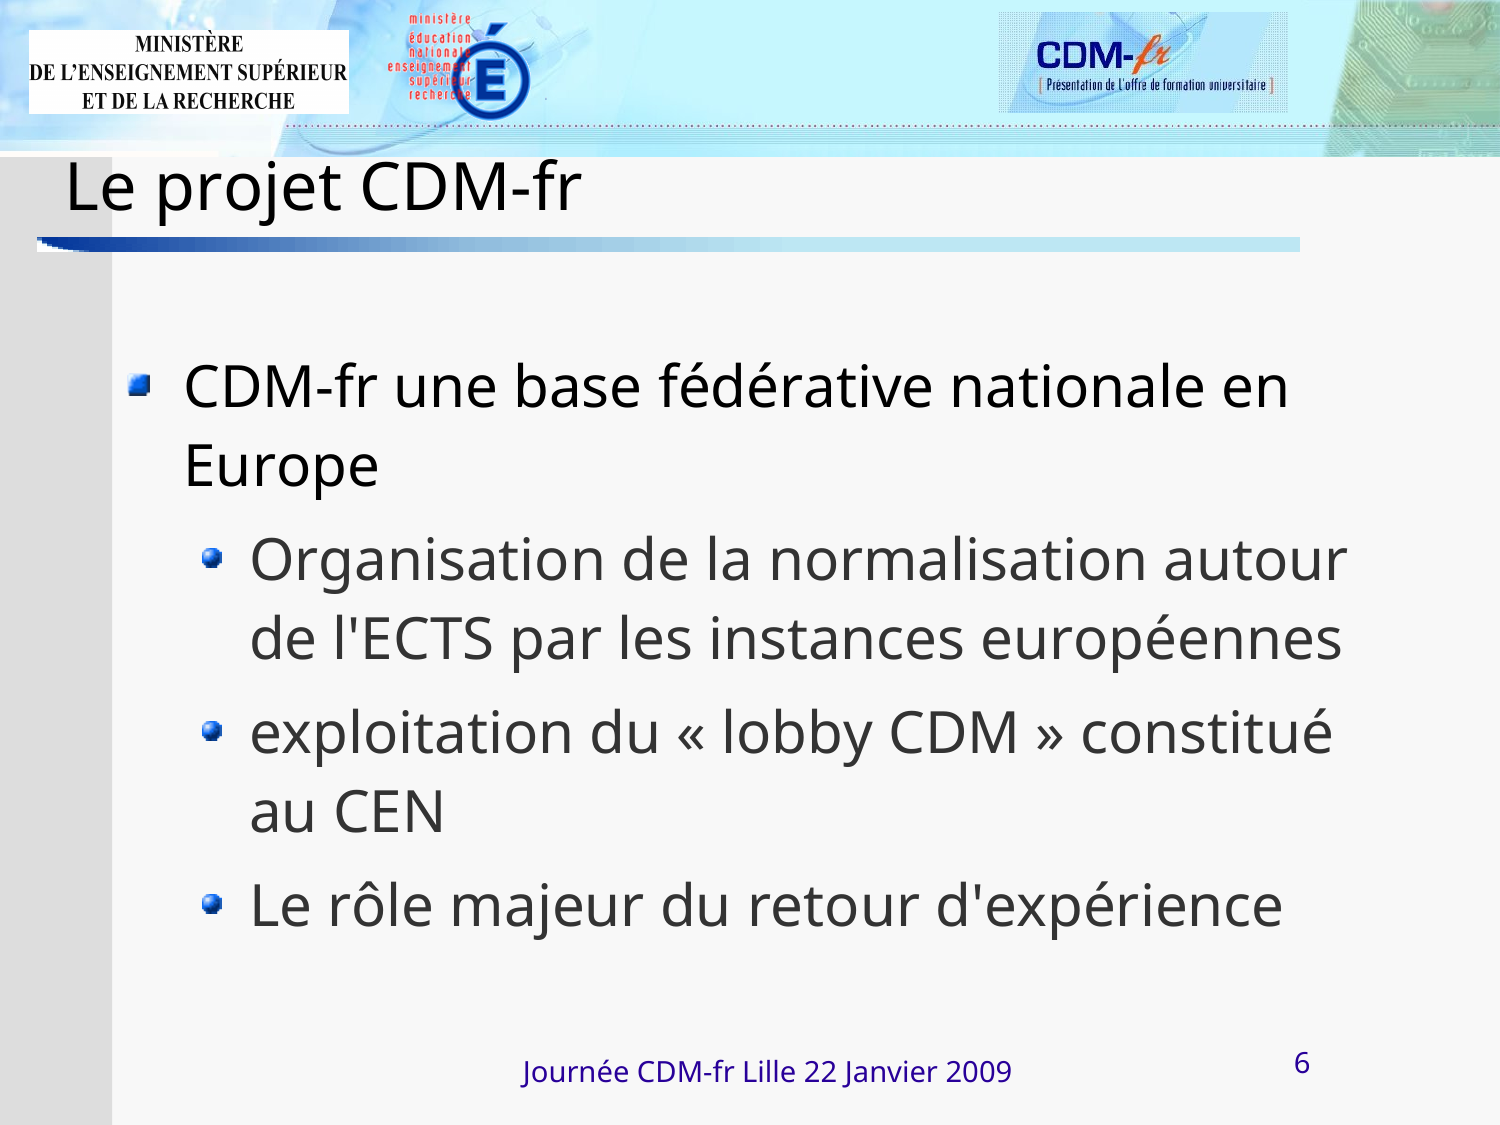

# Le projet CDM-fr
CDM-fr une base fédérative nationale en Europe
Organisation de la normalisation autour de l'ECTS par les instances européennes
exploitation du « lobby CDM » constitué au CEN
Le rôle majeur du retour d'expérience
Journée C2i-1, Paris 16 déc 2004
6